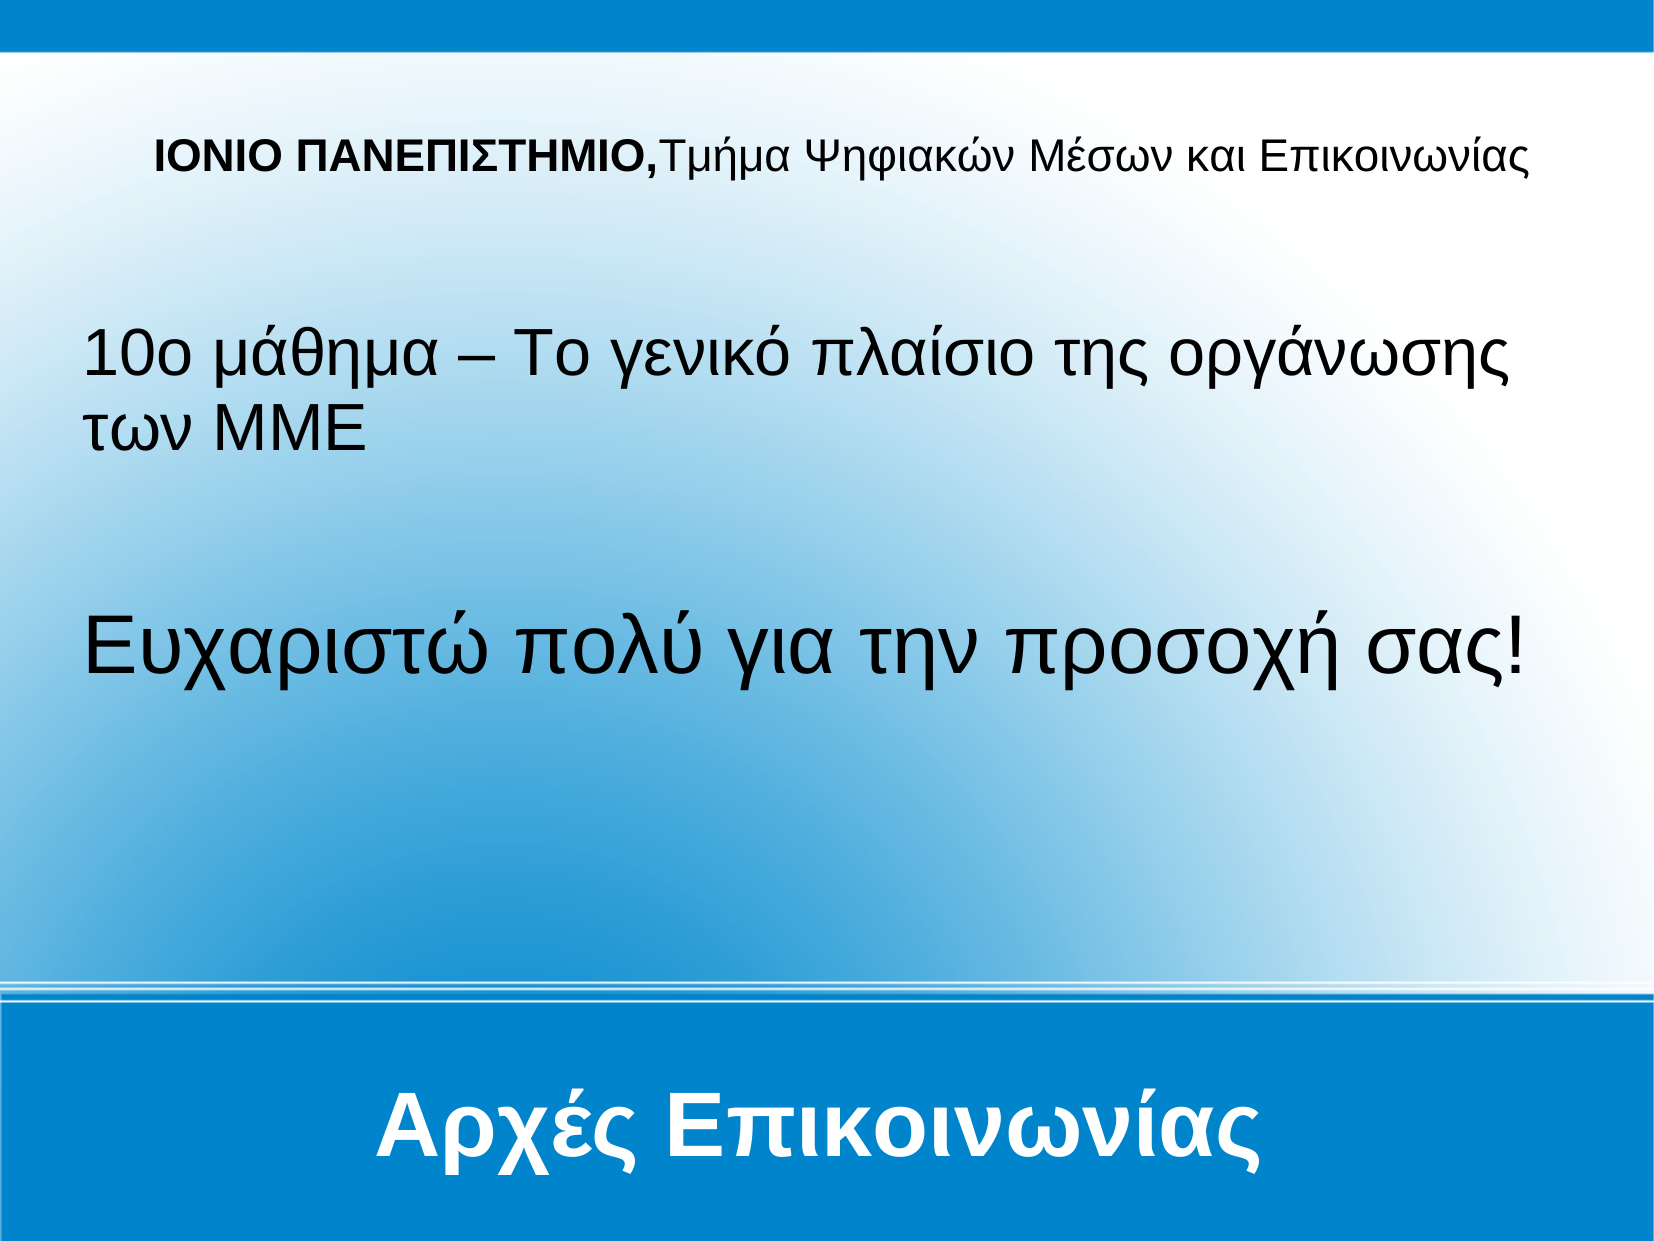

ΙΟΝΙΟ ΠΑΝΕΠΙΣΤΗΜΙΟ,Τμήμα Ψηφιακών Μέσων και Επικοινωνίας
10ο μάθημα – Το γενικό πλαίσιο της οργάνωσης των ΜΜΕ
Ευχαριστώ πολύ για την προσοχή σας!
# Αρχές Επικοινωνίας